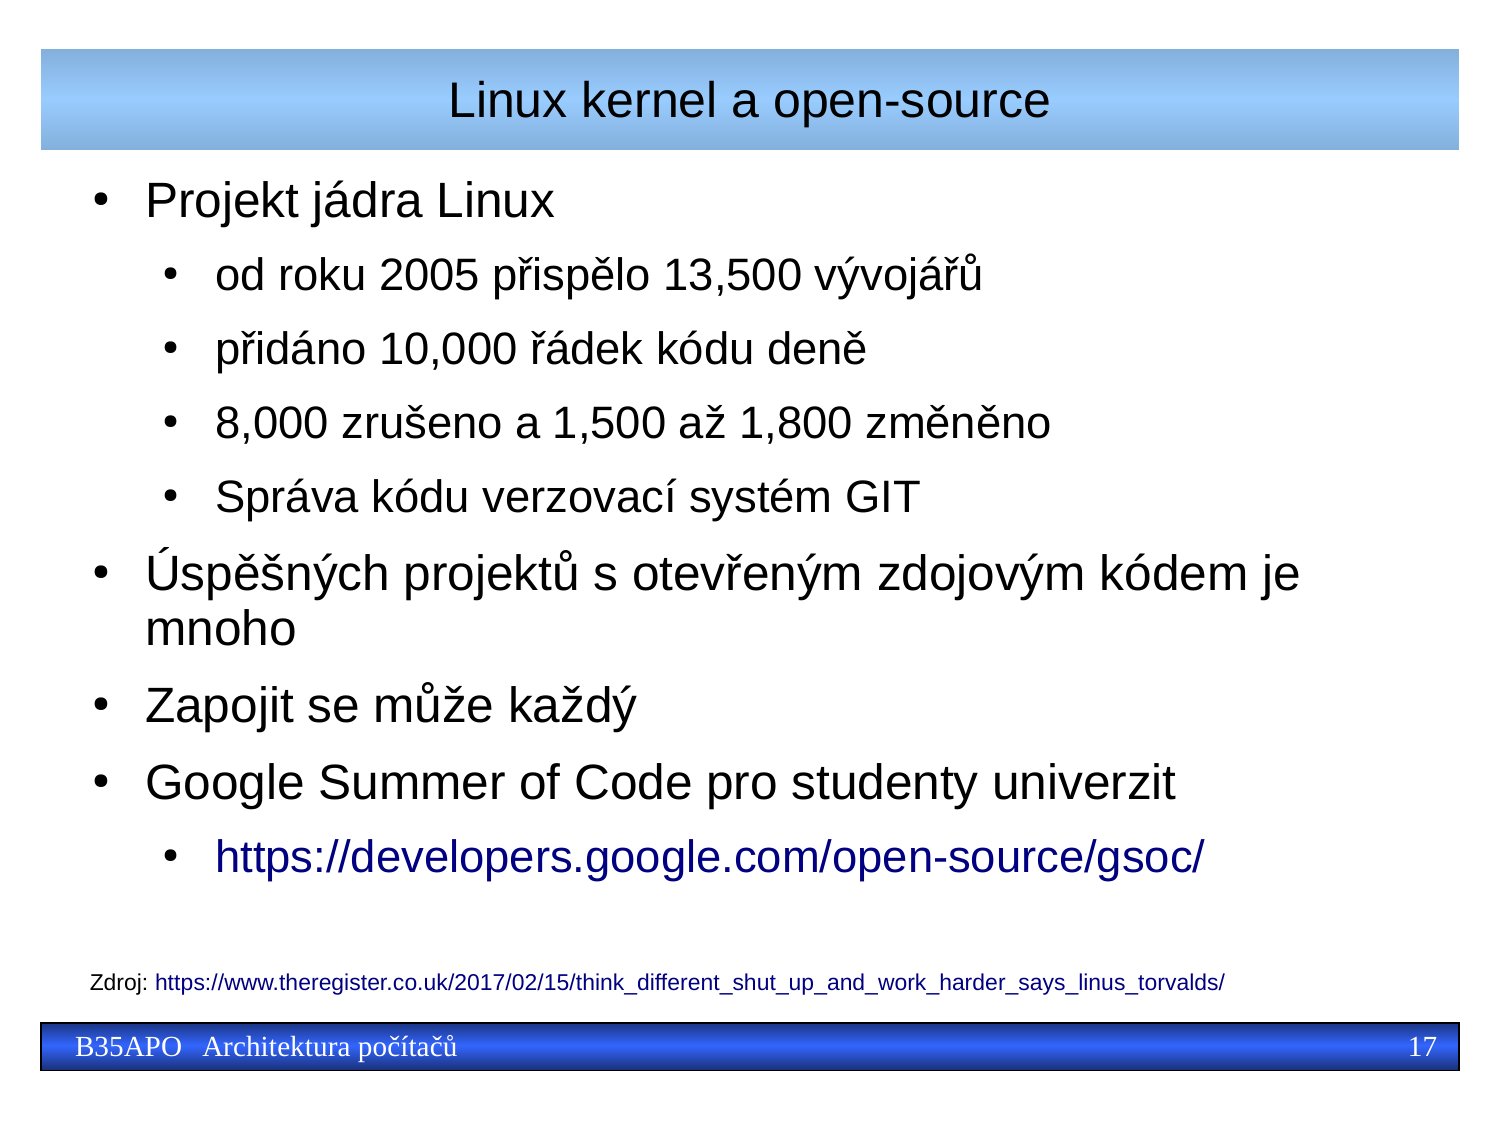

# Linux kernel a open-source
Projekt jádra Linux
od roku 2005 přispělo 13,500 vývojářů
přidáno 10,000 řádek kódu deně
8,000 zrušeno a 1,500 až 1,800 změněno
Správa kódu verzovací systém GIT
Úspěšných projektů s otevřeným zdojovým kódem je mnoho
Zapojit se může každý
Google Summer of Code pro studenty univerzit
https://developers.google.com/open-source/gsoc/
Zdroj: https://www.theregister.co.uk/2017/02/15/think_different_shut_up_and_work_harder_says_linus_torvalds/
B35APO Architektura počítačů
17